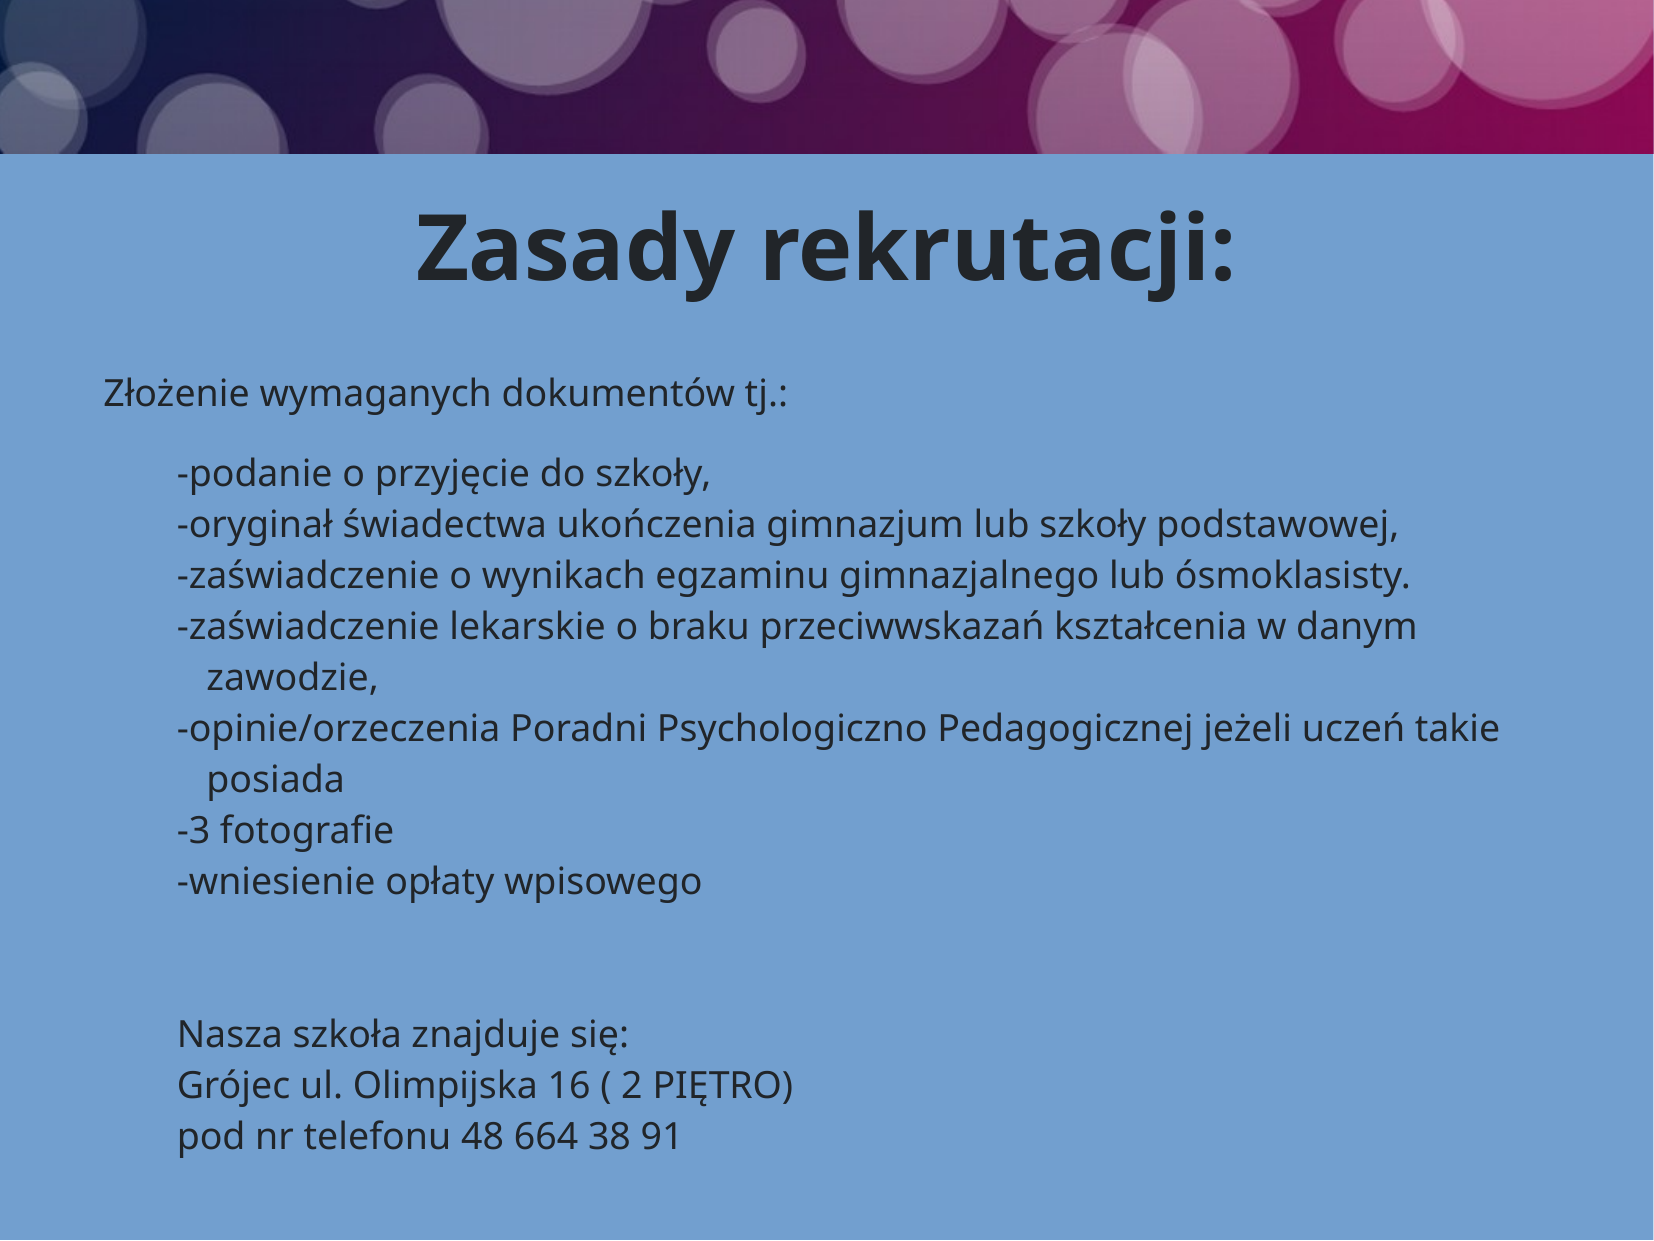

# Zasady rekrutacji:
Złożenie wymaganych dokumentów tj.:
-podanie o przyjęcie do szkoły,
-oryginał świadectwa ukończenia gimnazjum lub szkoły podstawowej,
-zaświadczenie o wynikach egzaminu gimnazjalnego lub ósmoklasisty.
-zaświadczenie lekarskie o braku przeciwwskazań kształcenia w danym zawodzie,
-opinie/orzeczenia Poradni Psychologiczno Pedagogicznej jeżeli uczeń takie posiada
-3 fotografie
-wniesienie opłaty wpisowego
Nasza szkoła znajduje się:
Grójec ul. Olimpijska 16 ( 2 PIĘTRO)
pod nr telefonu 48 664 38 91